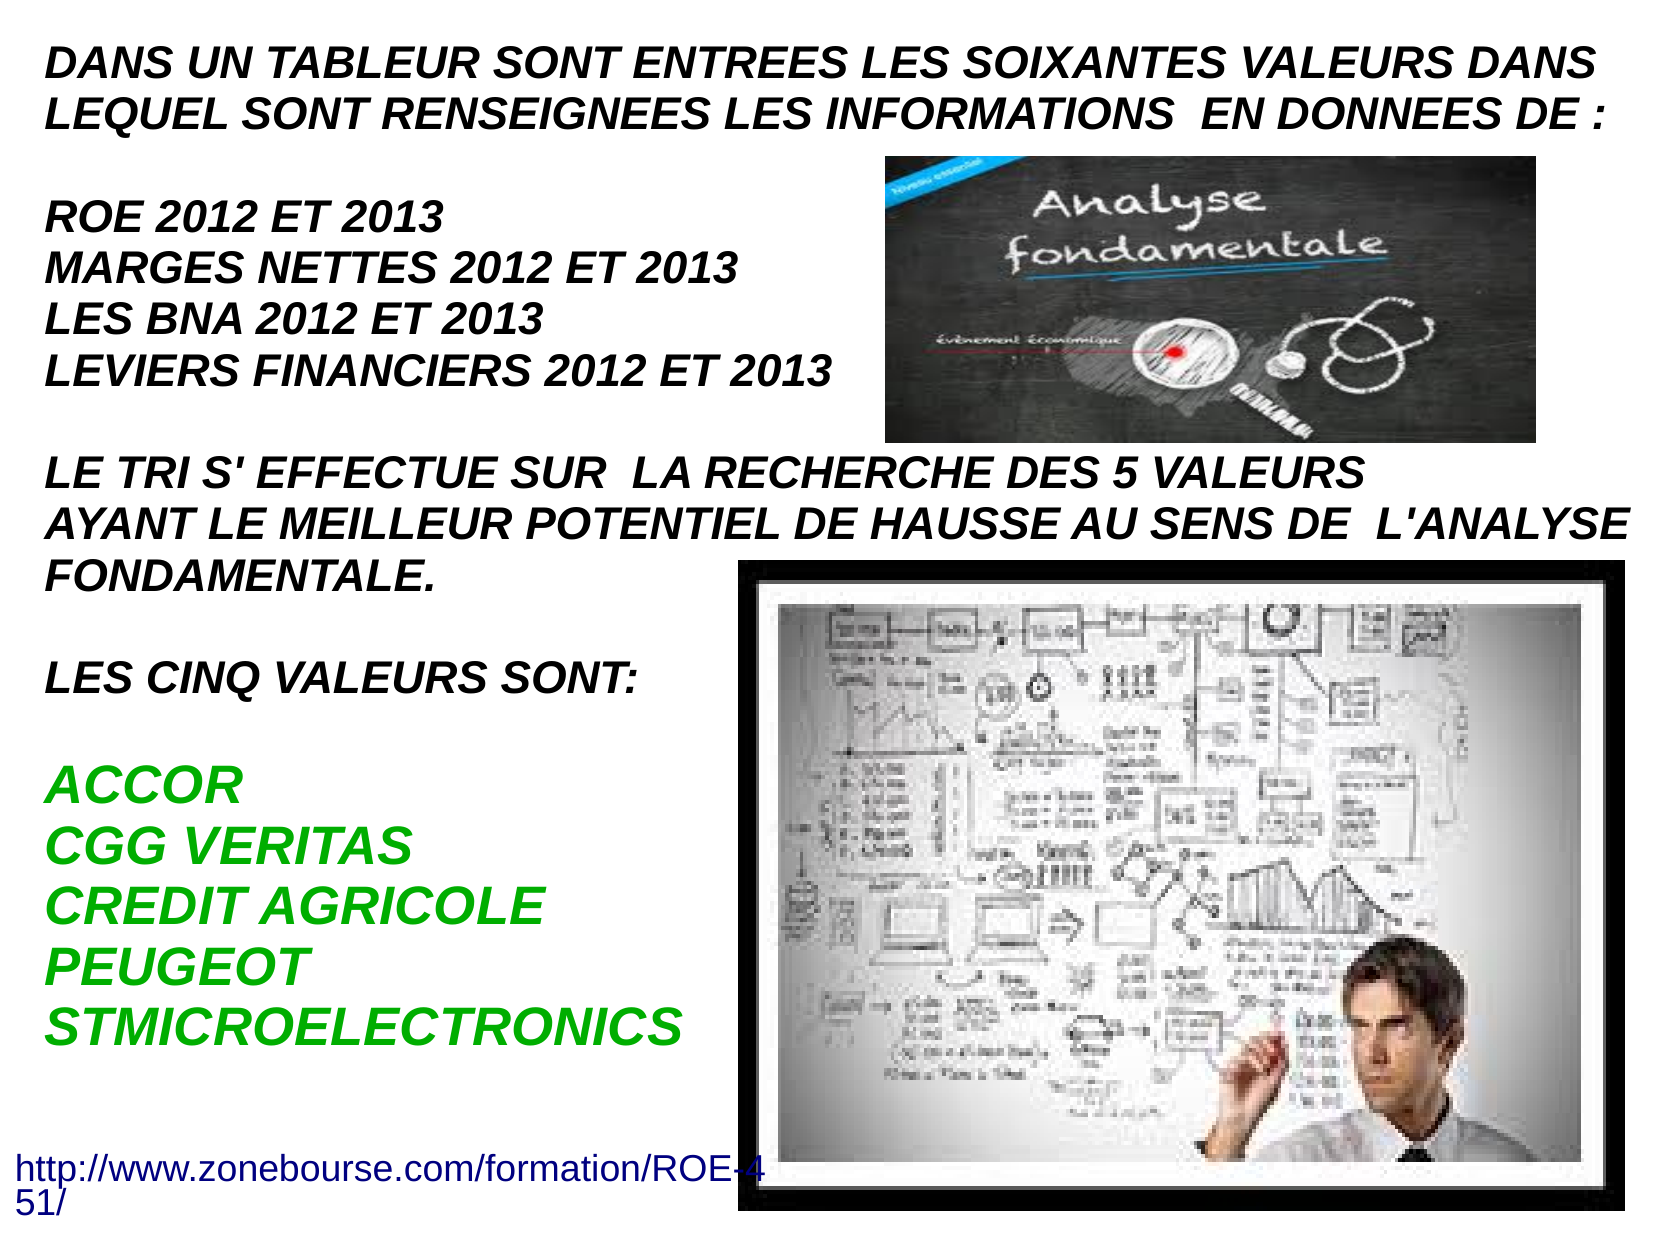

DANS UN TABLEUR SONT ENTREES LES SOIXANTES VALEURS DANS LEQUEL SONT RENSEIGNEES LES INFORMATIONS EN DONNEES DE :
ROE 2012 ET 2013
MARGES NETTES 2012 ET 2013
LES BNA 2012 ET 2013
LEVIERS FINANCIERS 2012 ET 2013
LE TRI S' EFFECTUE SUR LA RECHERCHE DES 5 VALEURS
AYANT LE MEILLEUR POTENTIEL DE HAUSSE AU SENS DE L'ANALYSE FONDAMENTALE.
LES CINQ VALEURS SONT:
ACCOR
CGG VERITAS
CREDIT AGRICOLE
PEUGEOT
STMICROELECTRONICS
http://www.zonebourse.com/formation/ROE-451/